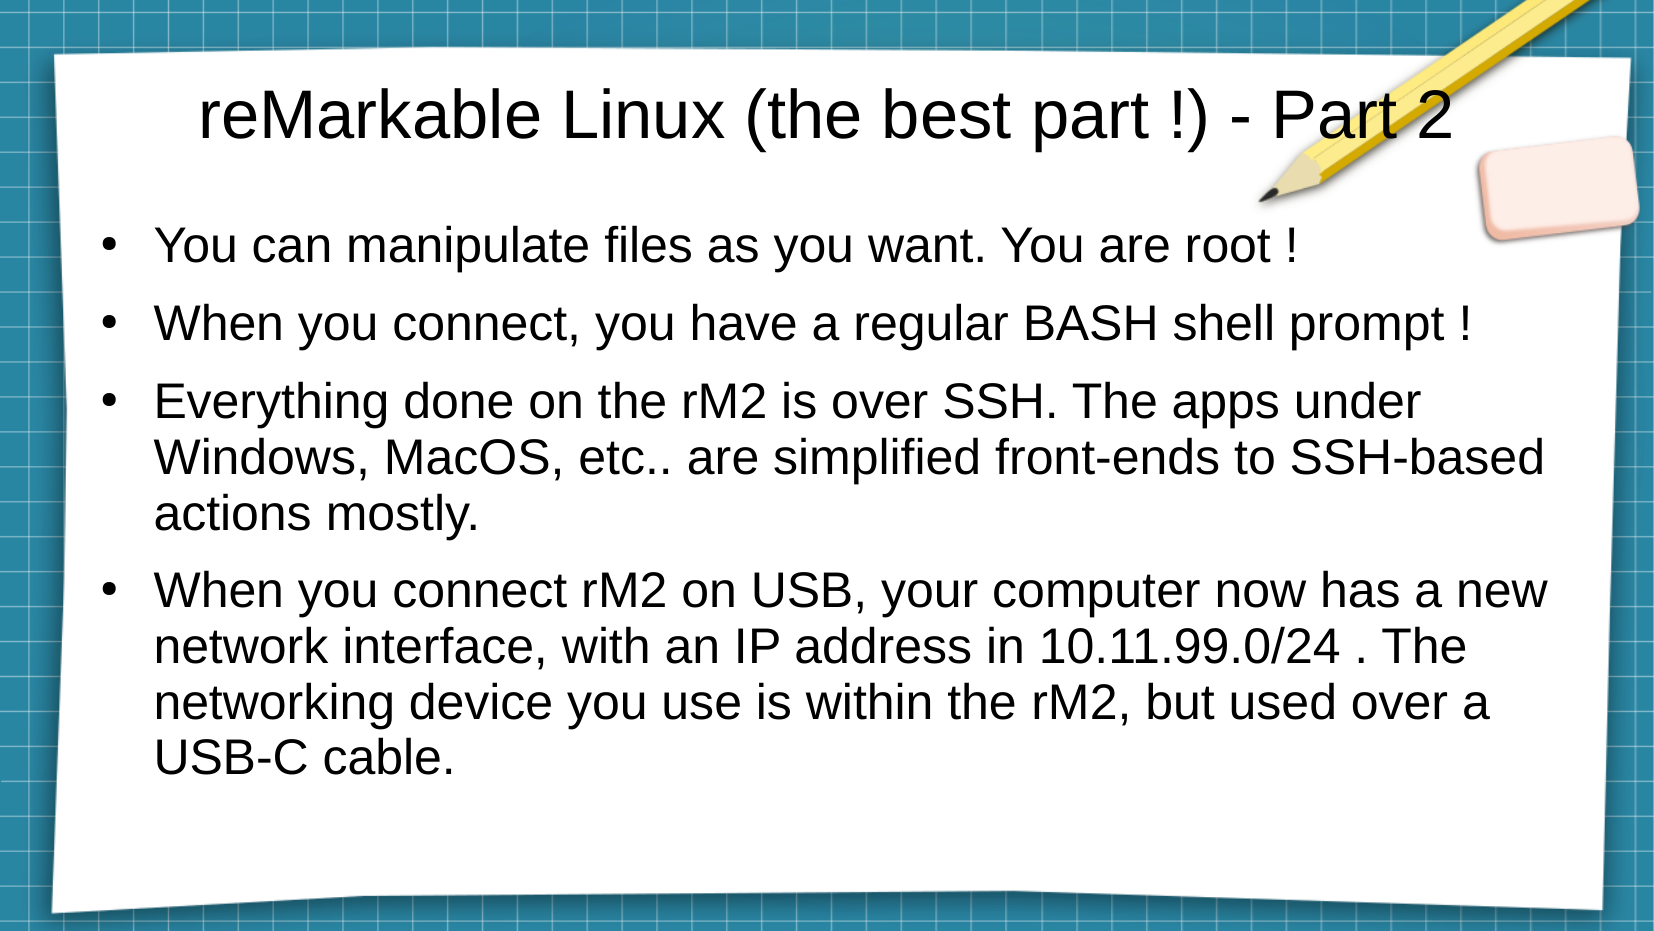

# reMarkable Linux (the best part !) - Part 2
You can manipulate files as you want. You are root !
When you connect, you have a regular BASH shell prompt !
Everything done on the rM2 is over SSH. The apps under Windows, MacOS, etc.. are simplified front-ends to SSH-based actions mostly.
When you connect rM2 on USB, your computer now has a new network interface, with an IP address in 10.11.99.0/24 . The networking device you use is within the rM2, but used over a USB-C cable.